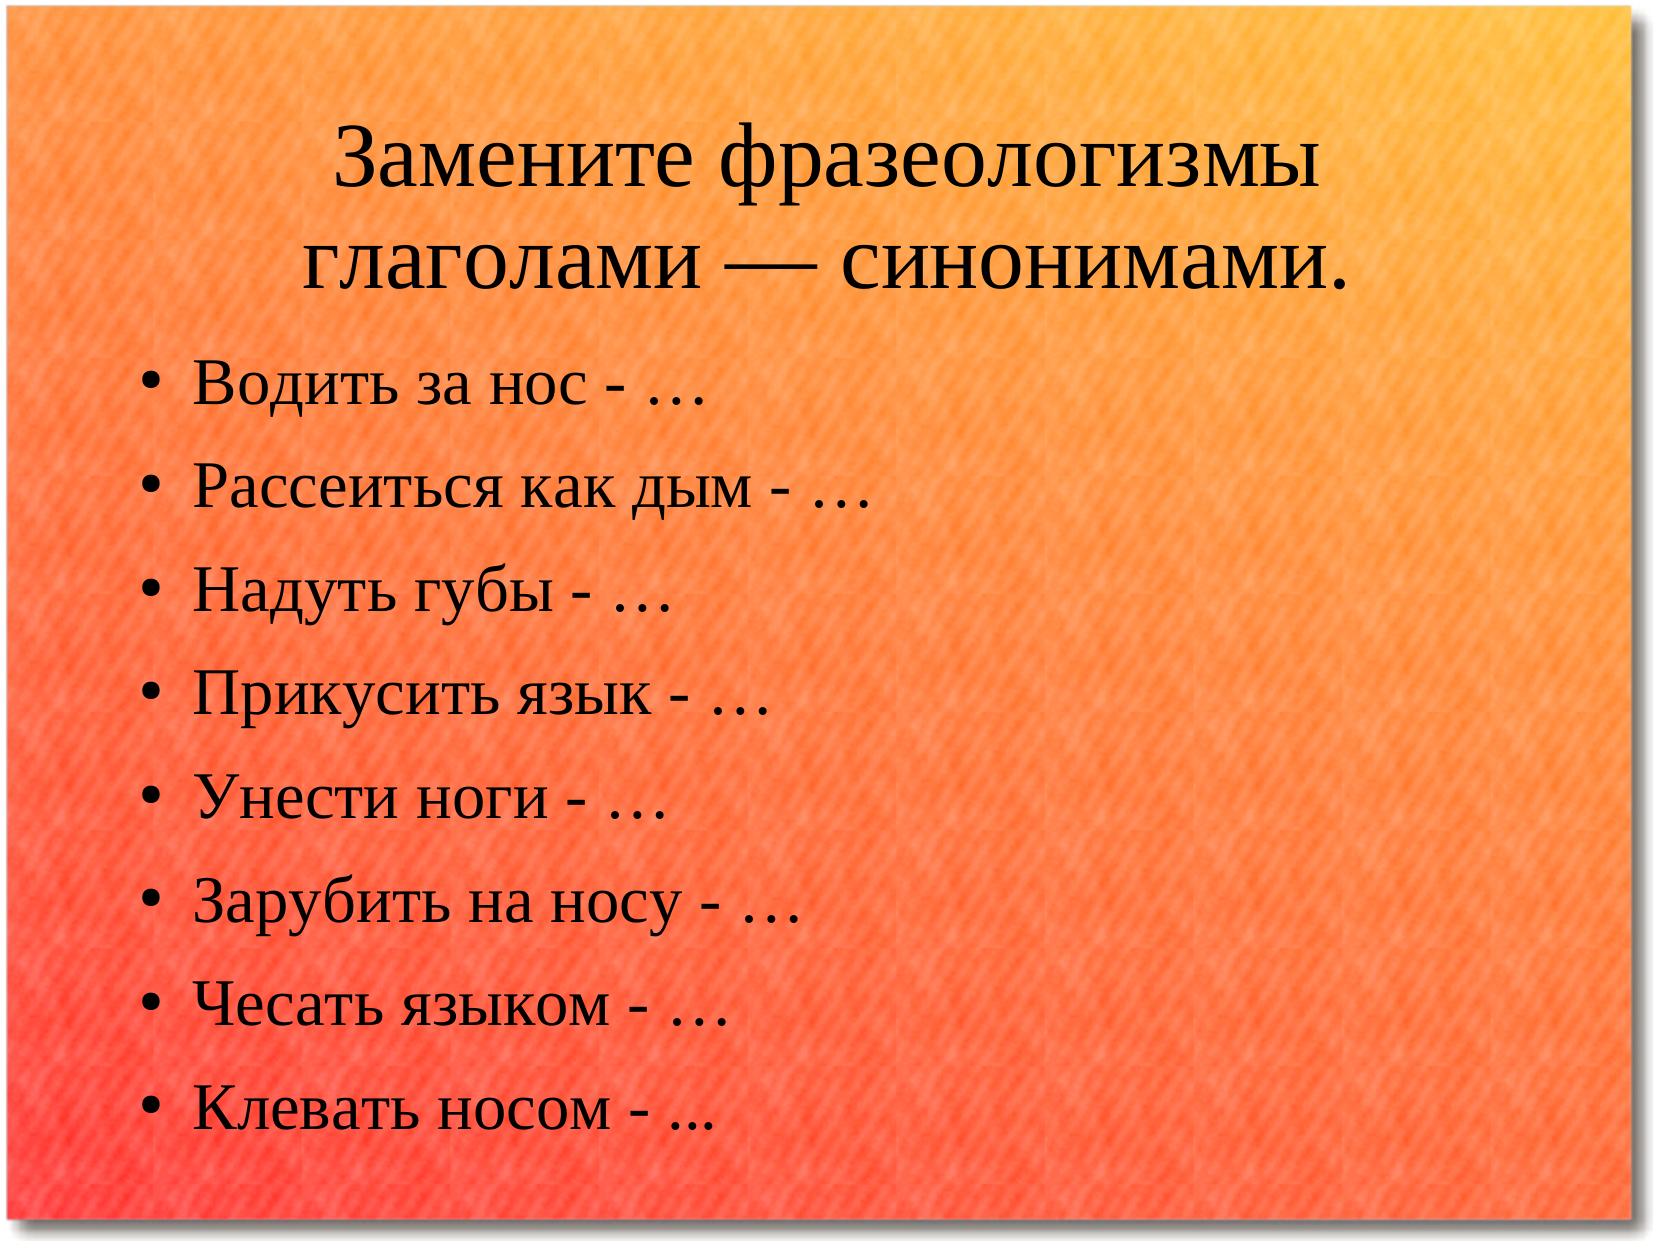

# Замените фразеологизмы глаголами — синонимами.
Водить за нос - …
Рассеиться как дым - …
Надуть губы - …
Прикусить язык - …
Унести ноги - …
Зарубить на носу - …
Чесать языком - …
Клевать носом - ...